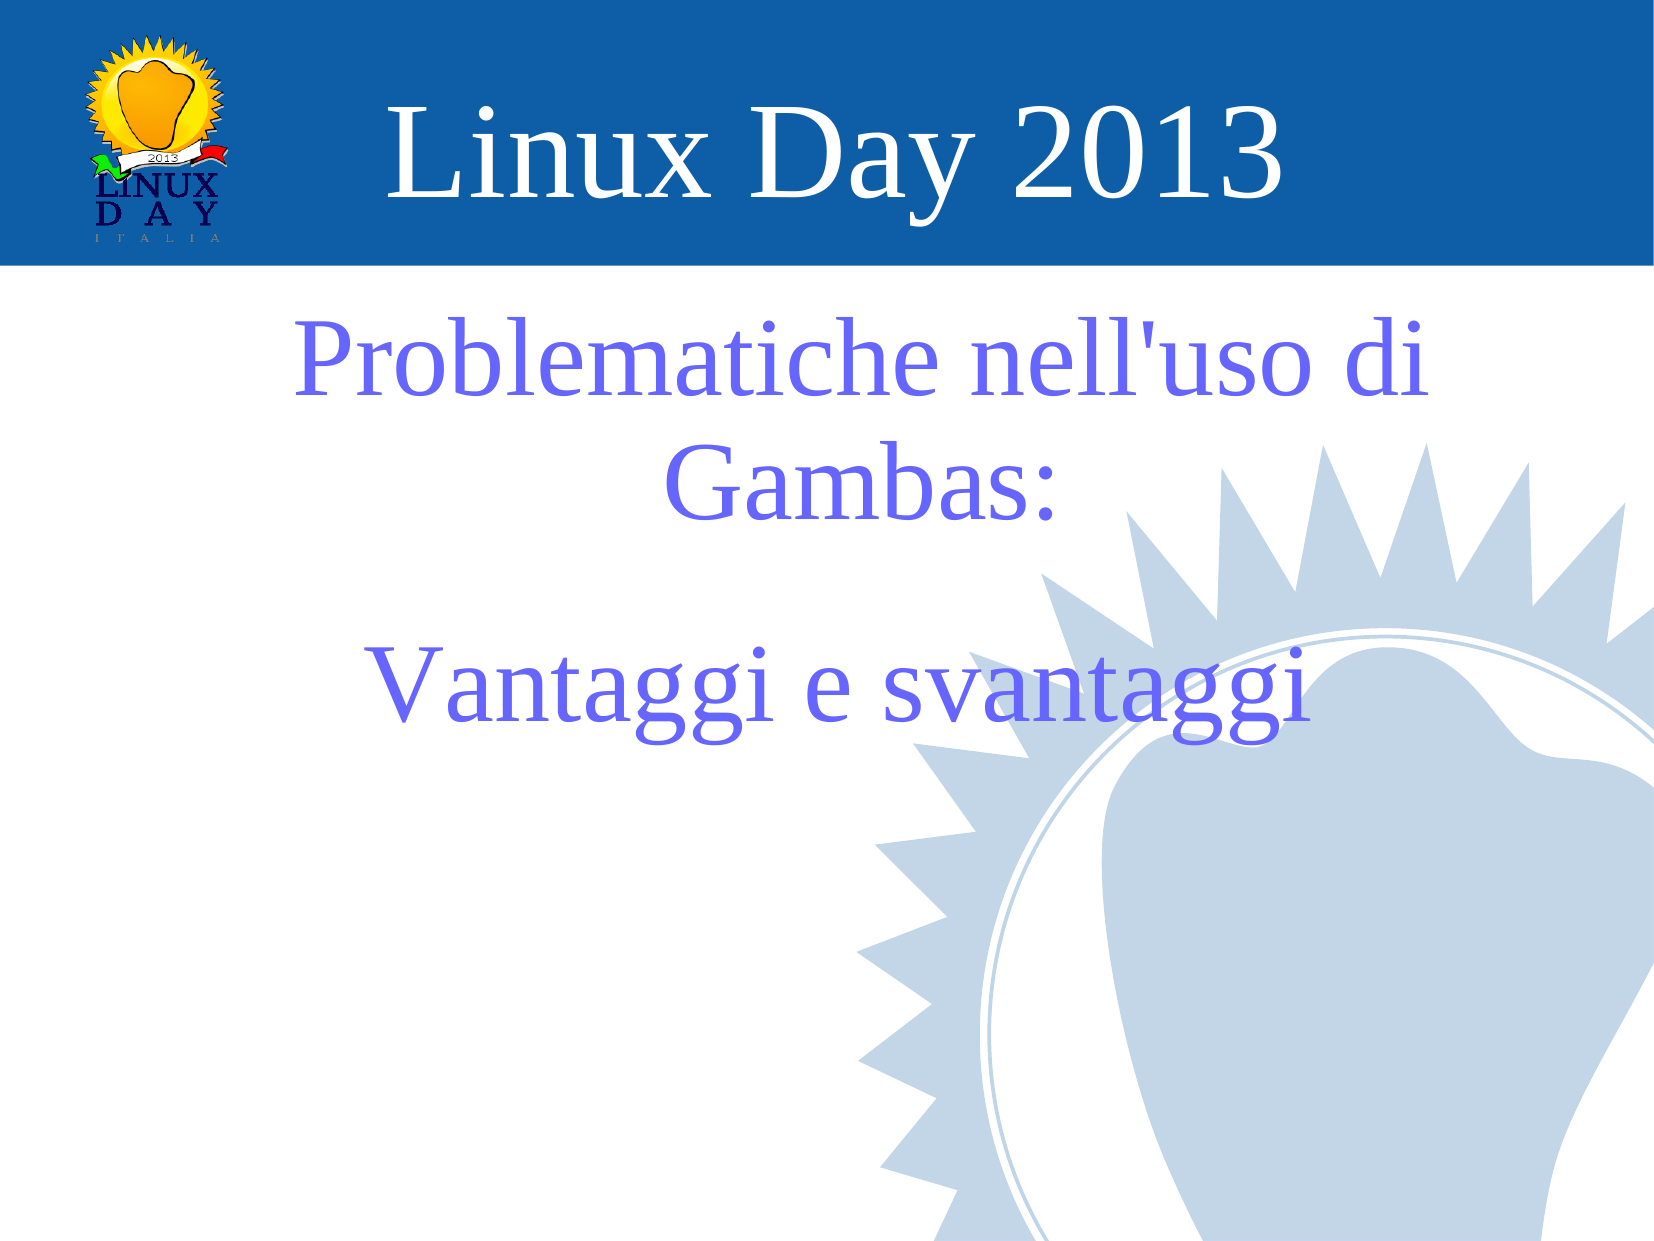

# Linux Day 2013
Problematiche nell'uso di Gambas:
Vantaggi e svantaggi